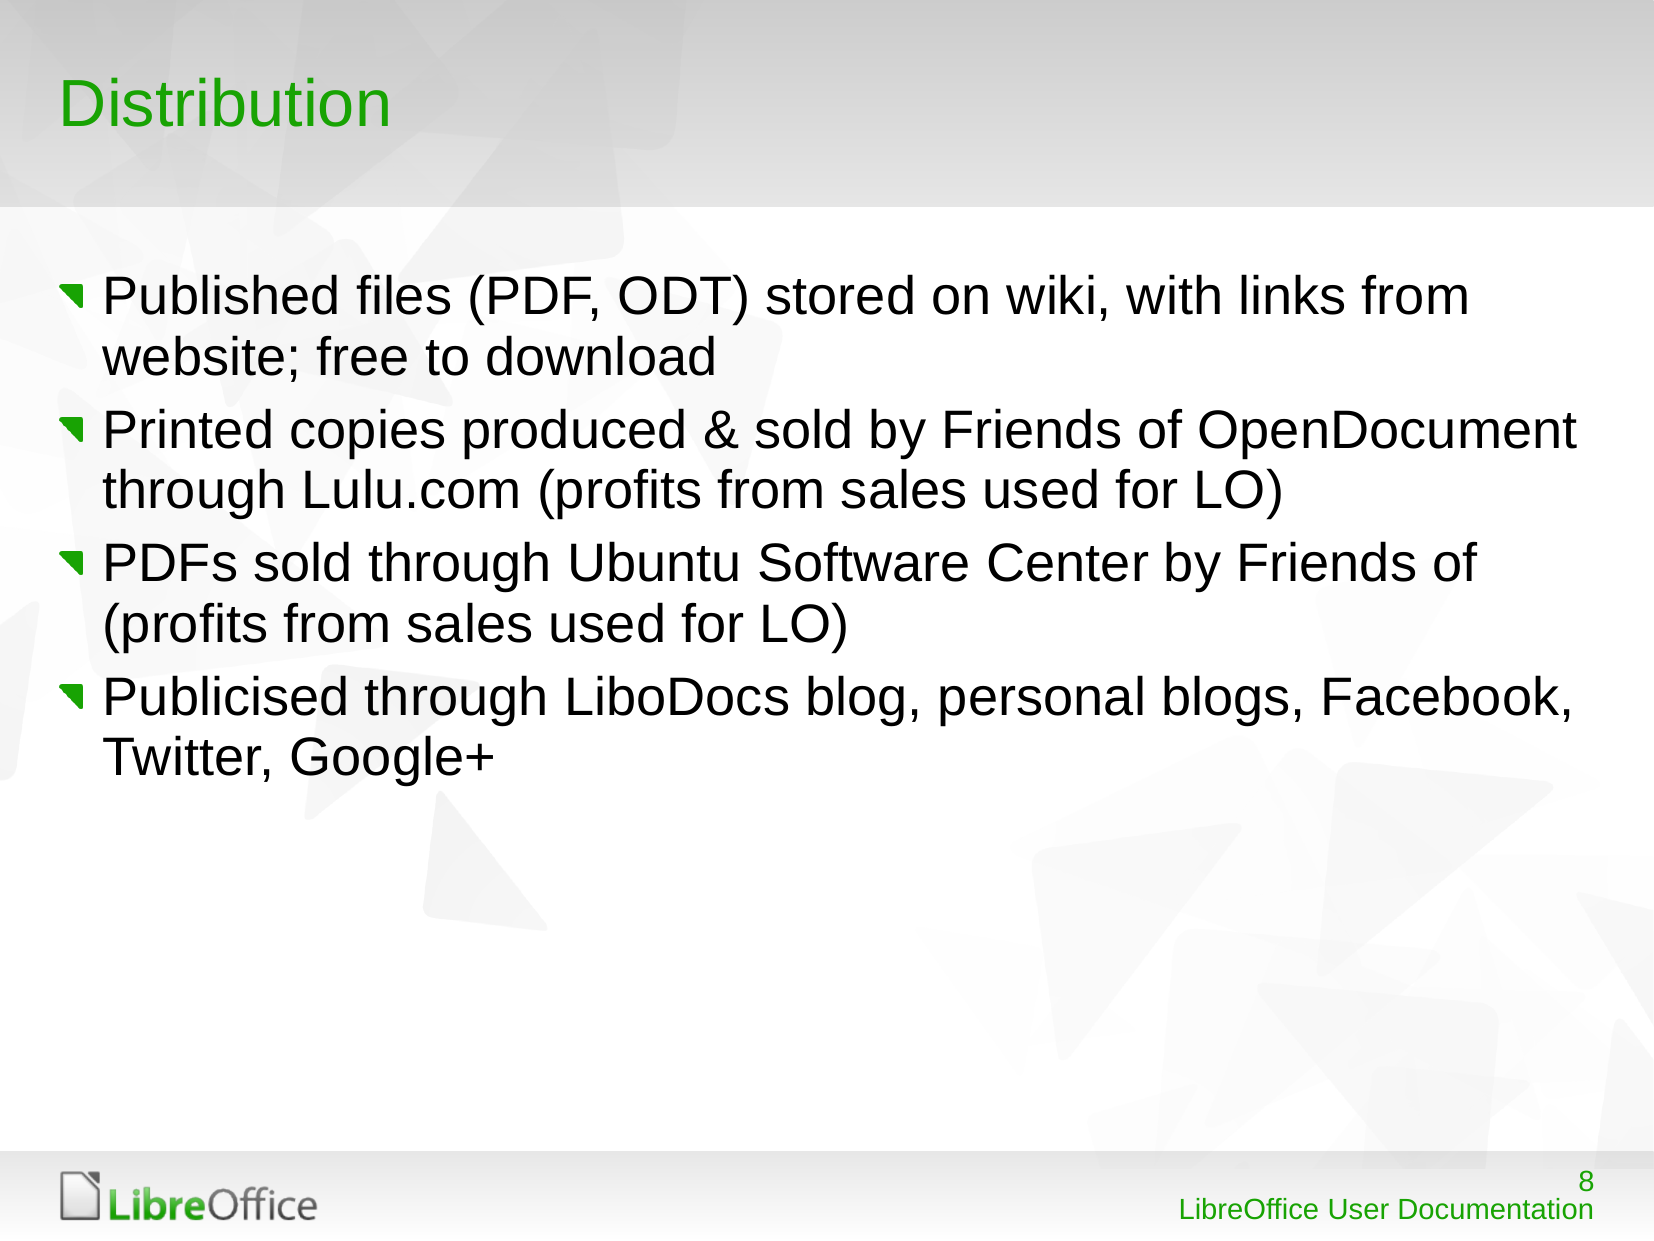

# Distribution
Published files (PDF, ODT) stored on wiki, with links from website; free to download
Printed copies produced & sold by Friends of OpenDocument through Lulu.com (profits from sales used for LO)
PDFs sold through Ubuntu Software Center by Friends of (profits from sales used for LO)
Publicised through LiboDocs blog, personal blogs, Facebook, Twitter, Google+
8
LibreOffice User Documentation